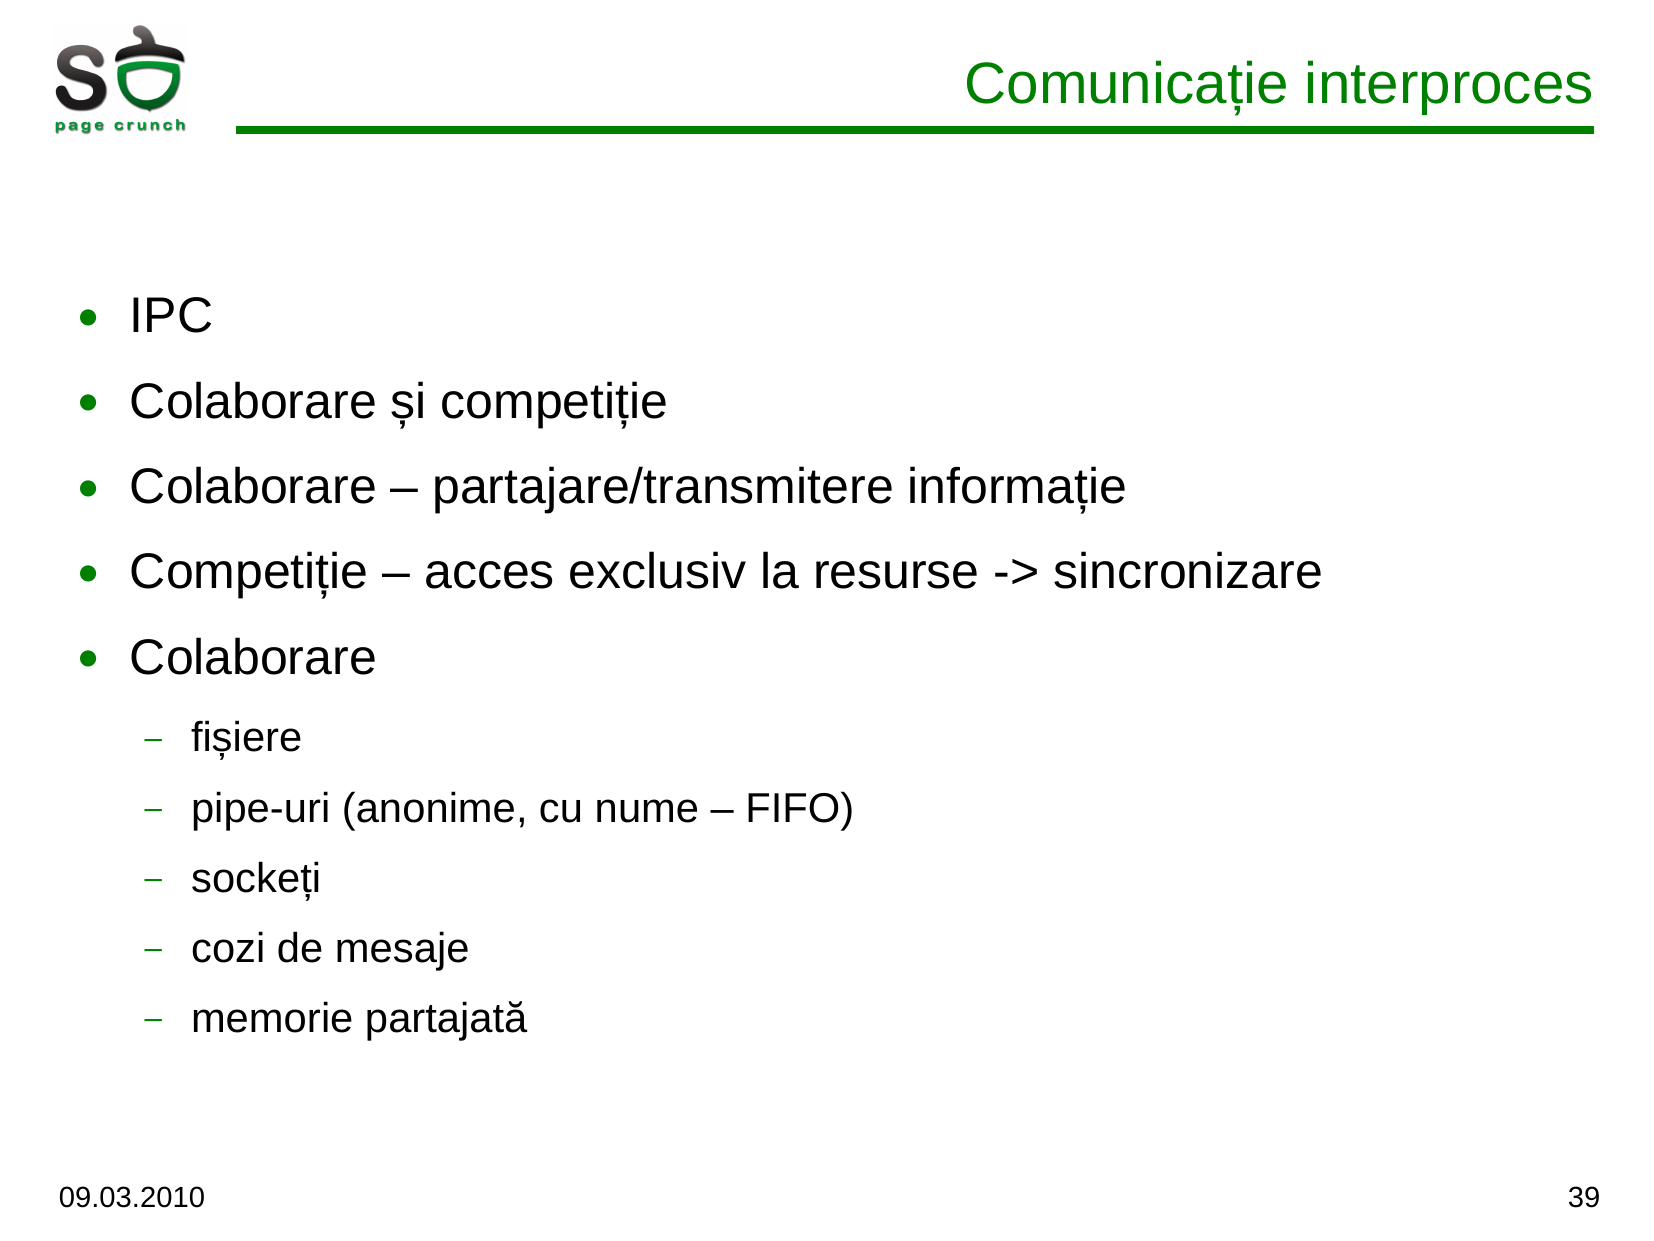

# Comunicație interproces
IPC
Colaborare și competiție
Colaborare – partajare/transmitere informație
Competiție – acces exclusiv la resurse -> sincronizare
Colaborare
fișiere
pipe-uri (anonime, cu nume – FIFO)
sockeți
cozi de mesaje
memorie partajată
09.03.2010
39